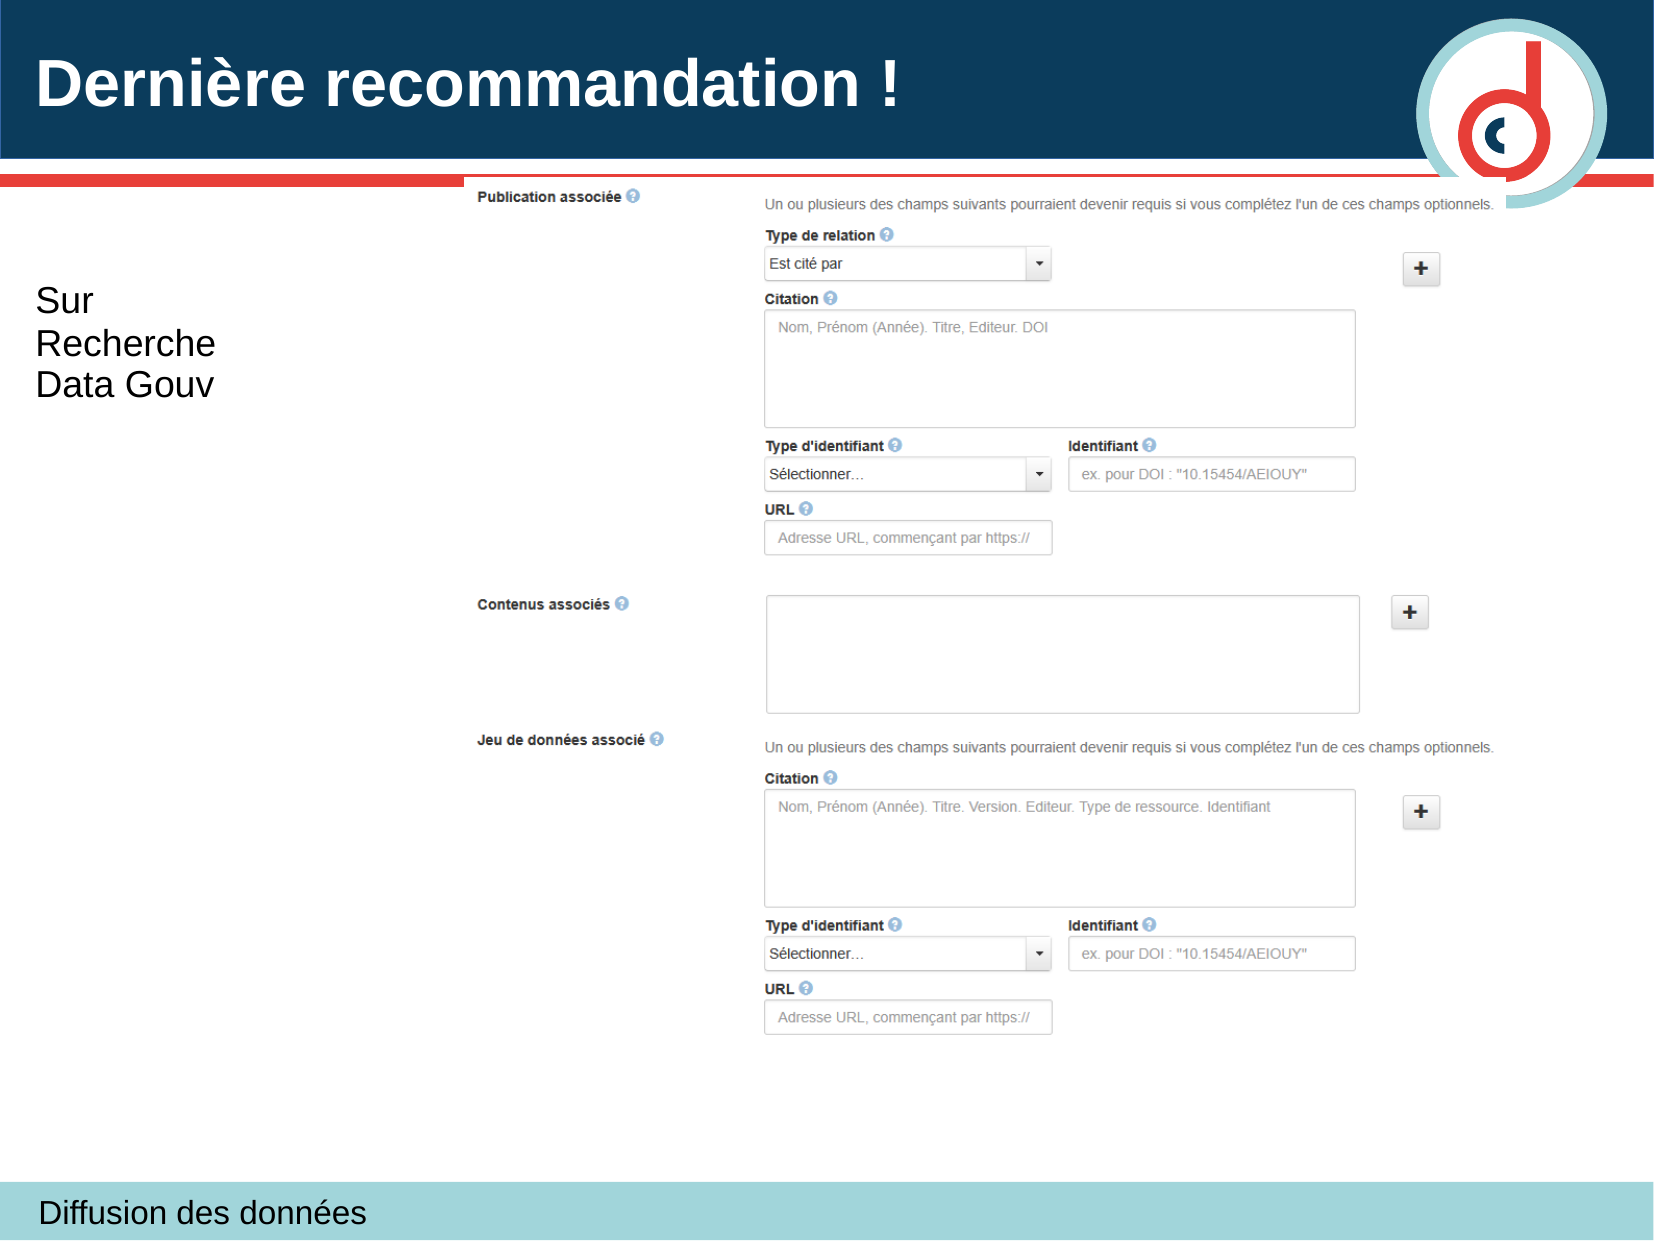

# Dernière recommandation !
Sur Recherche Data Gouv
Diffusion des données